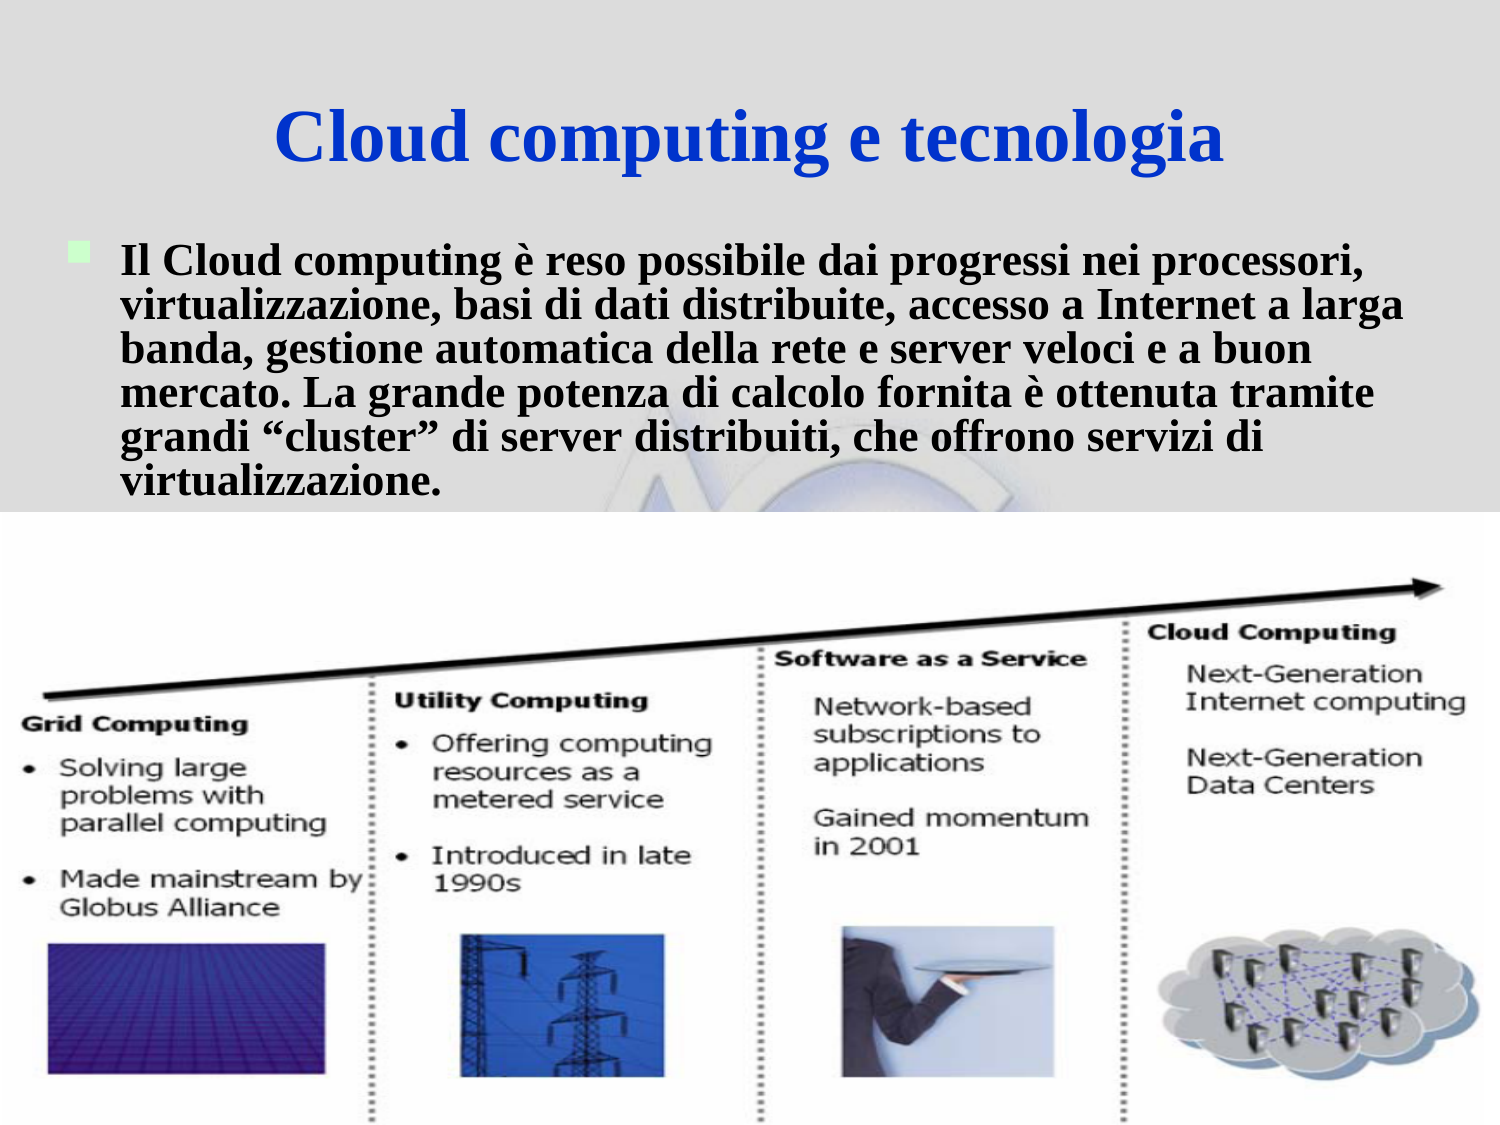

# Cloud computing e tecnologia
Il Cloud computing è reso possibile dai progressi nei processori, virtualizzazione, basi di dati distribuite, accesso a Internet a larga banda, gestione automatica della rete e server veloci e a buon mercato. La grande potenza di calcolo fornita è ottenuta tramite grandi “cluster” di server distribuiti, che offrono servizi di virtualizzazione.